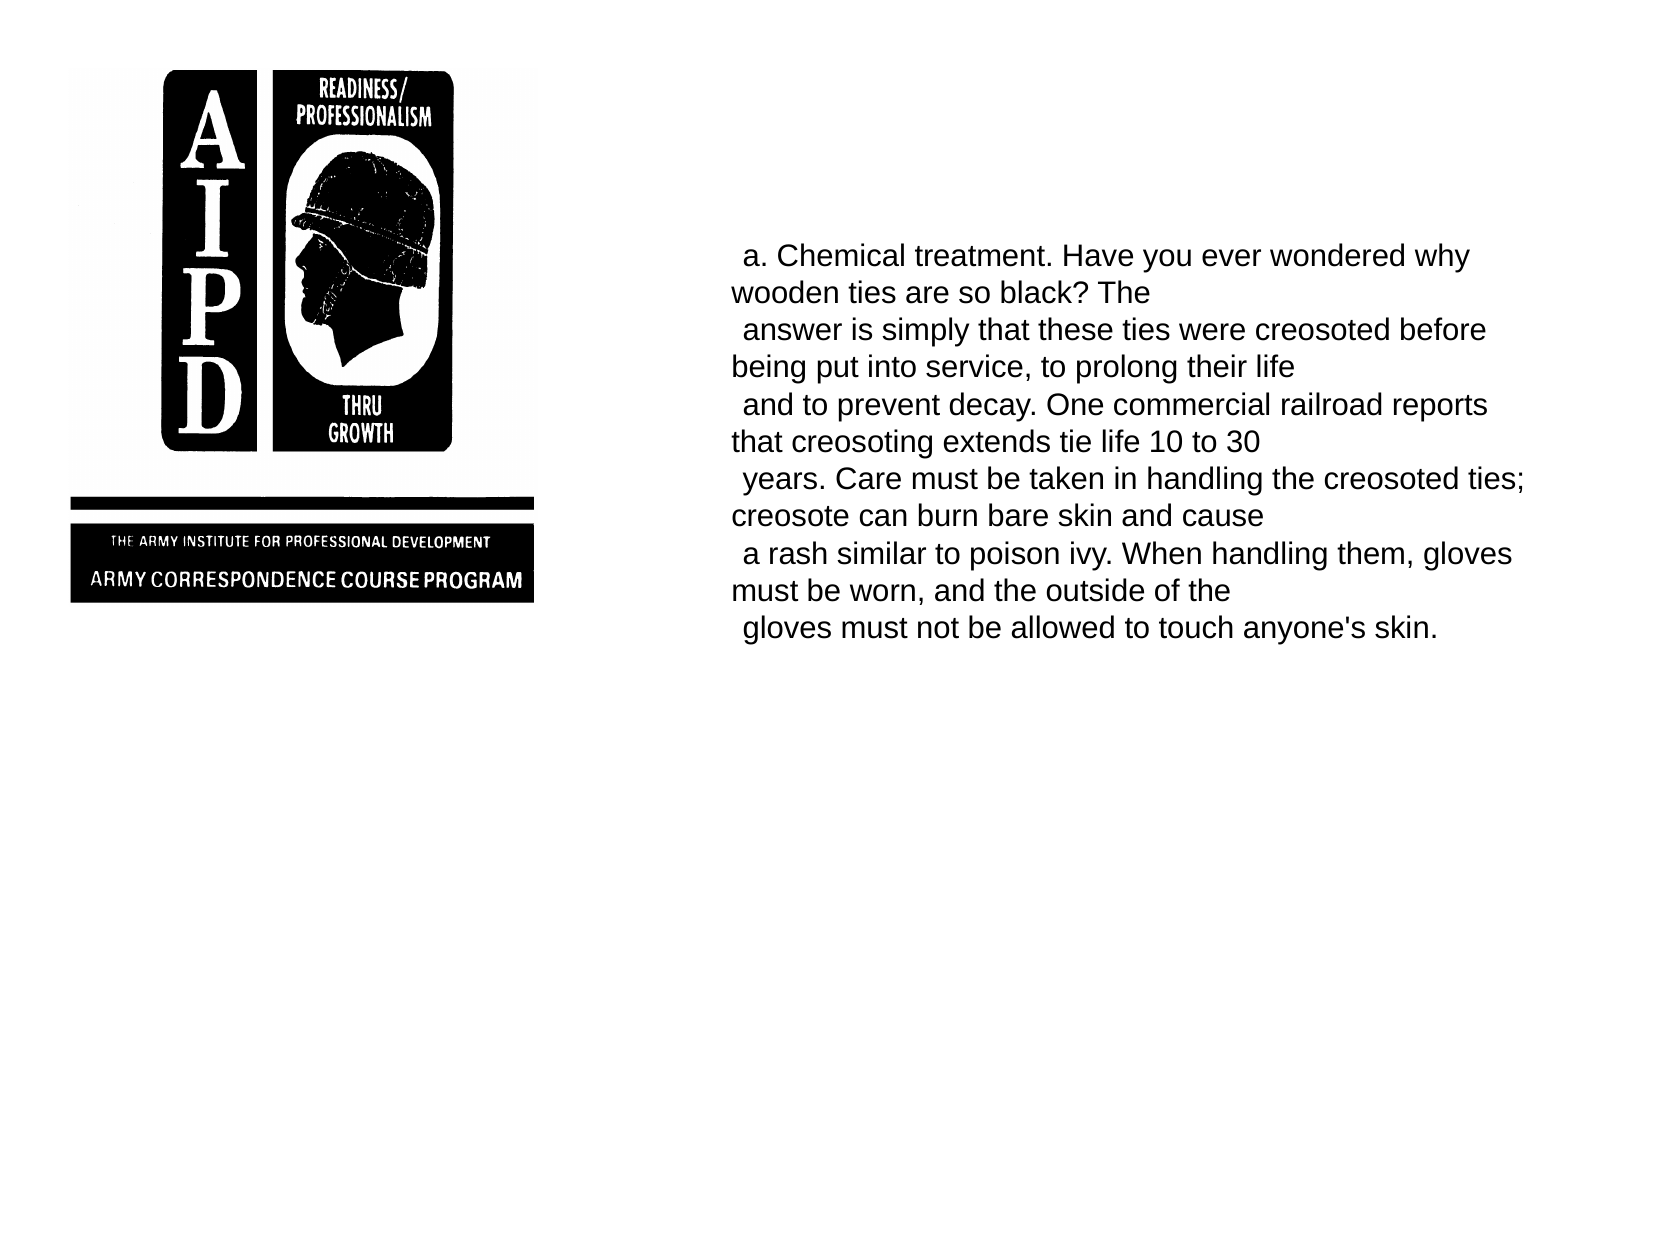

a. Chemical treatment. Have you ever wondered why wooden ties are so black? The
answer is simply that these ties were creosoted before being put into service, to prolong their life
and to prevent decay. One commercial railroad reports that creosoting extends tie life 10 to 30
years. Care must be taken in handling the creosoted ties; creosote can burn bare skin and cause
a rash similar to poison ivy. When handling them, gloves must be worn, and the outside of the
gloves must not be allowed to touch anyone's skin.